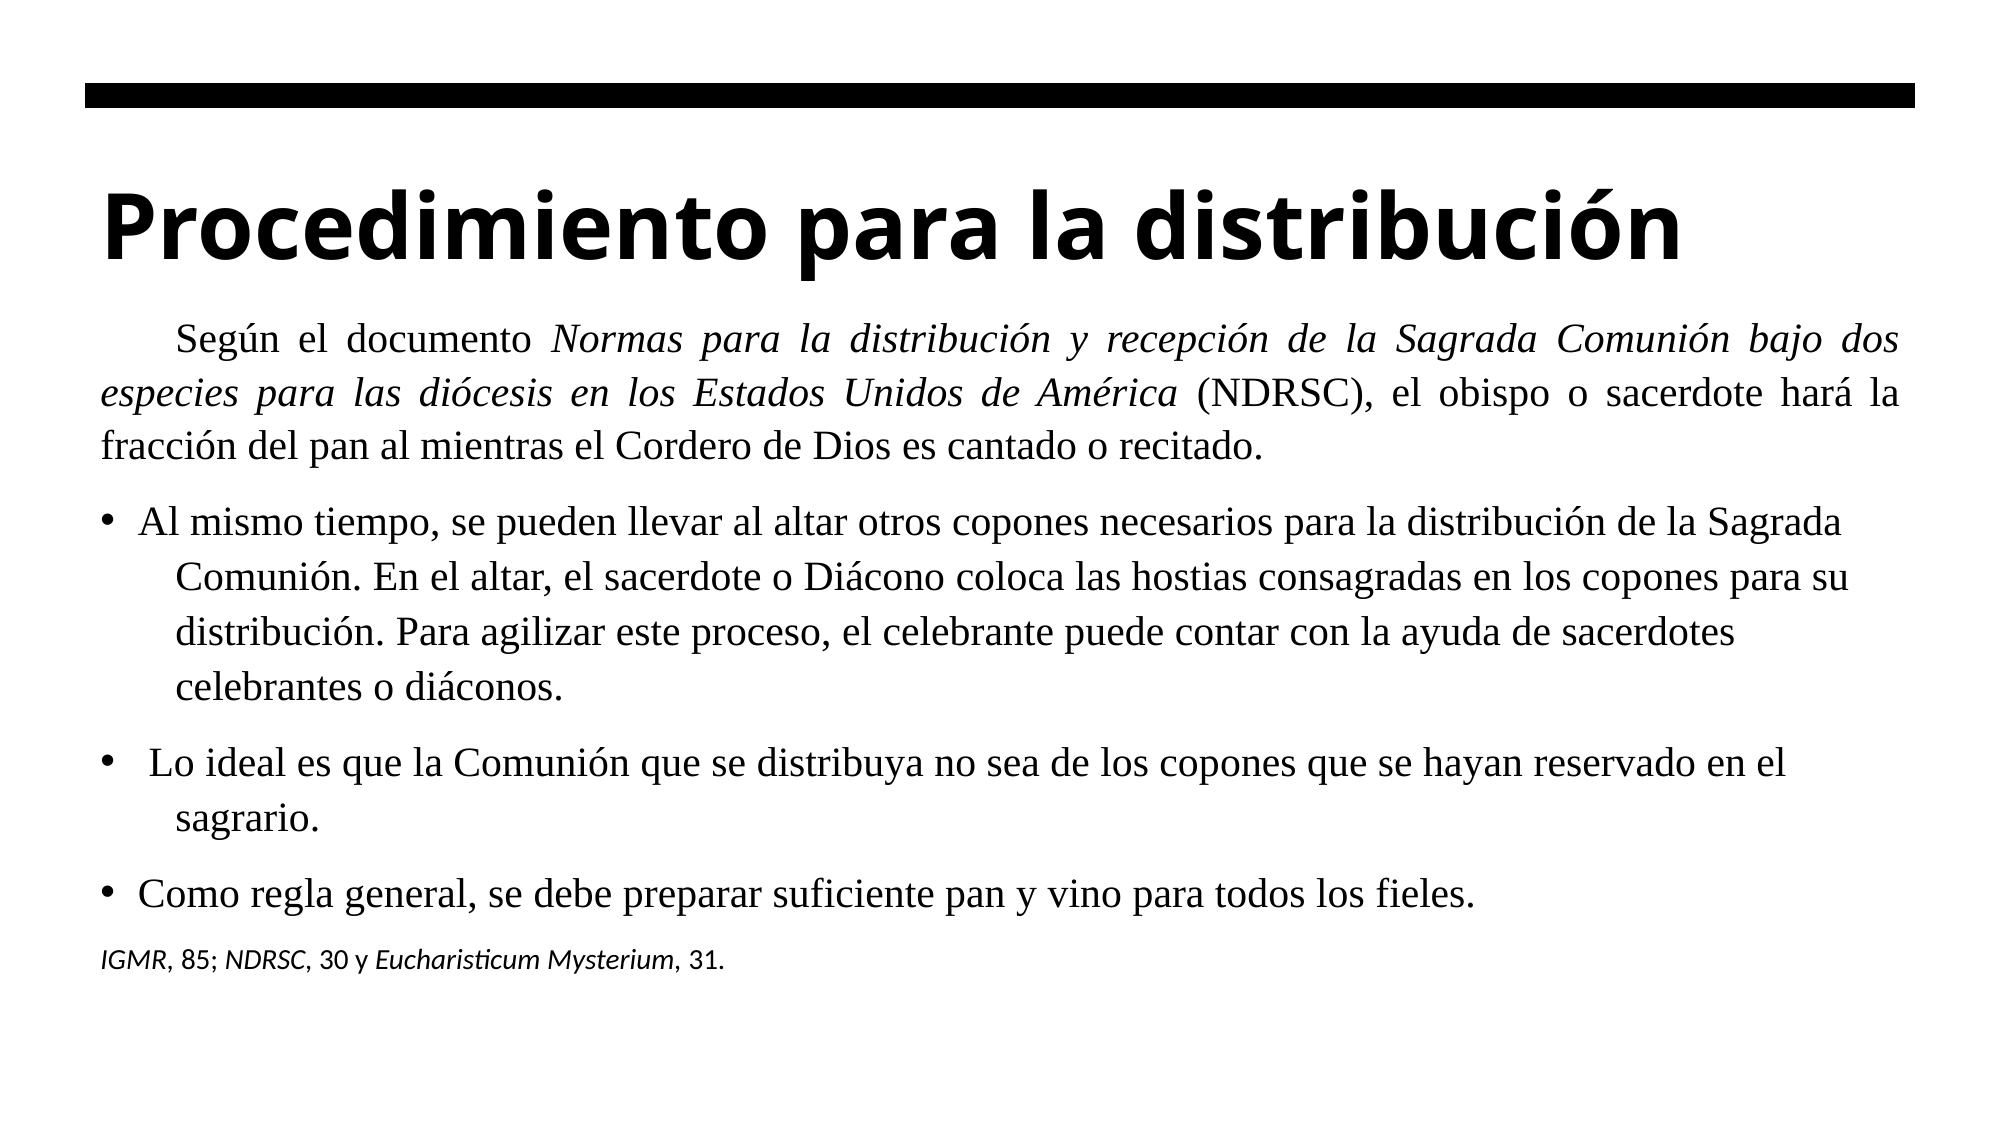

# Procedimiento para la distribución
Según el documento Normas para la distribución y recepción de la Sagrada Comunión bajo dos especies para las diócesis en los Estados Unidos de América (NDRSC), el obispo o sacerdote hará la fracción del pan al mientras el Cordero de Dios es cantado o recitado.
Al mismo tiempo, se pueden llevar al altar otros copones necesarios para la distribución de la Sagrada Comunión. En el altar, el sacerdote o Diácono coloca las hostias consagradas en los copones para su distribución. Para agilizar este proceso, el celebrante puede contar con la ayuda de sacerdotes celebrantes o diáconos.
 Lo ideal es que la Comunión que se distribuya no sea de los copones que se hayan reservado en el sagrario.
Como regla general, se debe preparar suficiente pan y vino para todos los fieles.
IGMR, 85; NDRSC, 30 y Eucharisticum Mysterium, 31.